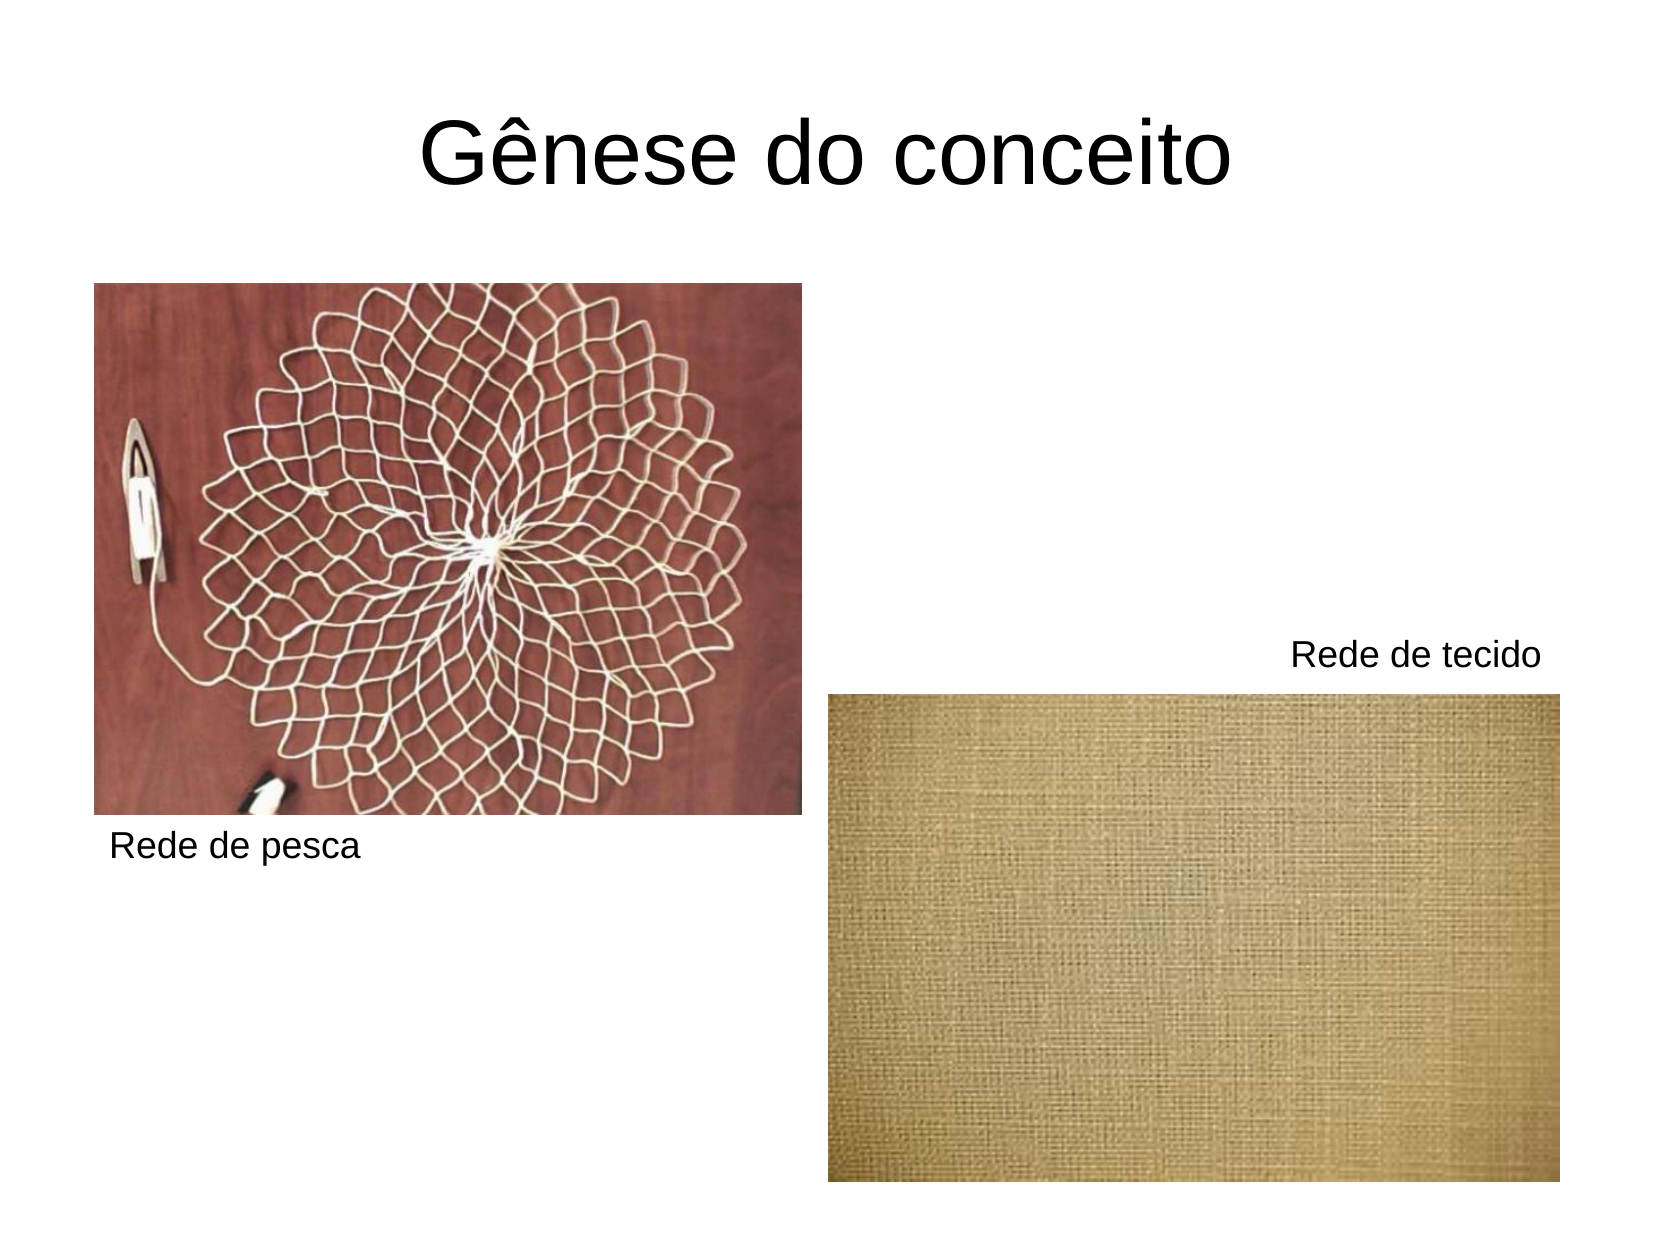

# Gênese do conceito
Rede de tecido
Rede de pesca